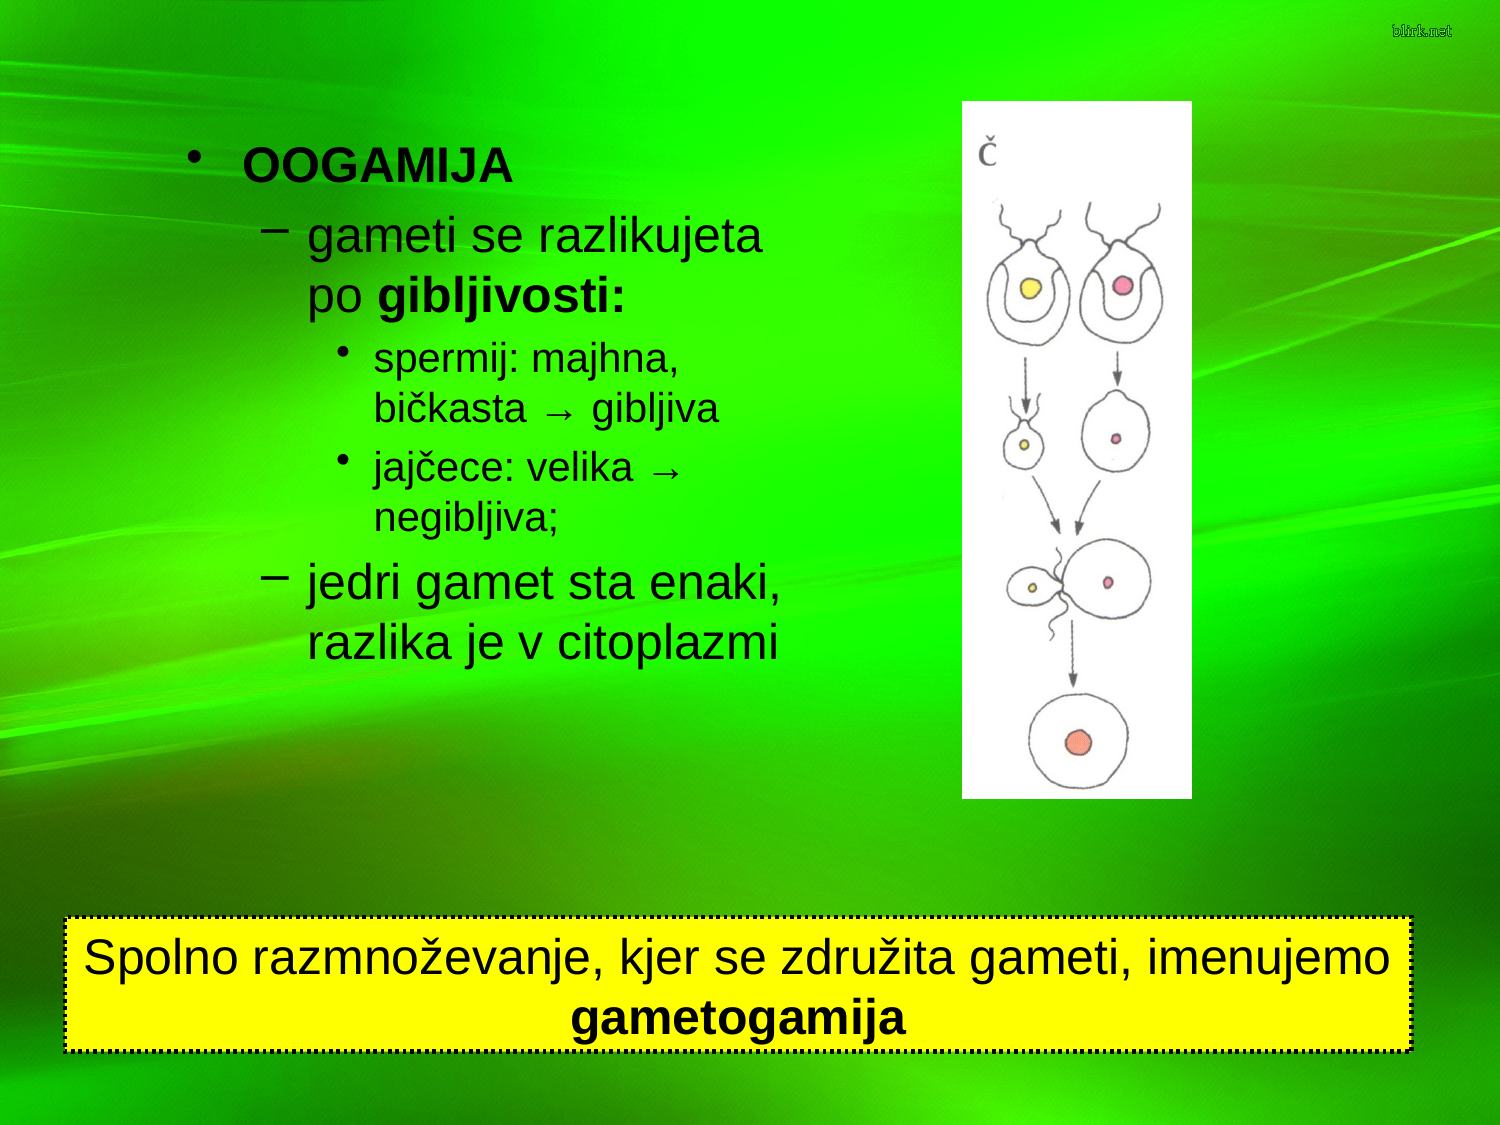

# OOGAMIJA
gameti se razlikujeta po gibljivosti:
spermij: majhna, bičkasta → gibljiva
jajčece: velika → negibljiva;
jedri gamet sta enaki, razlika je v citoplazmi
Spolno razmnoževanje, kjer se združita gameti, imenujemo gametogamija